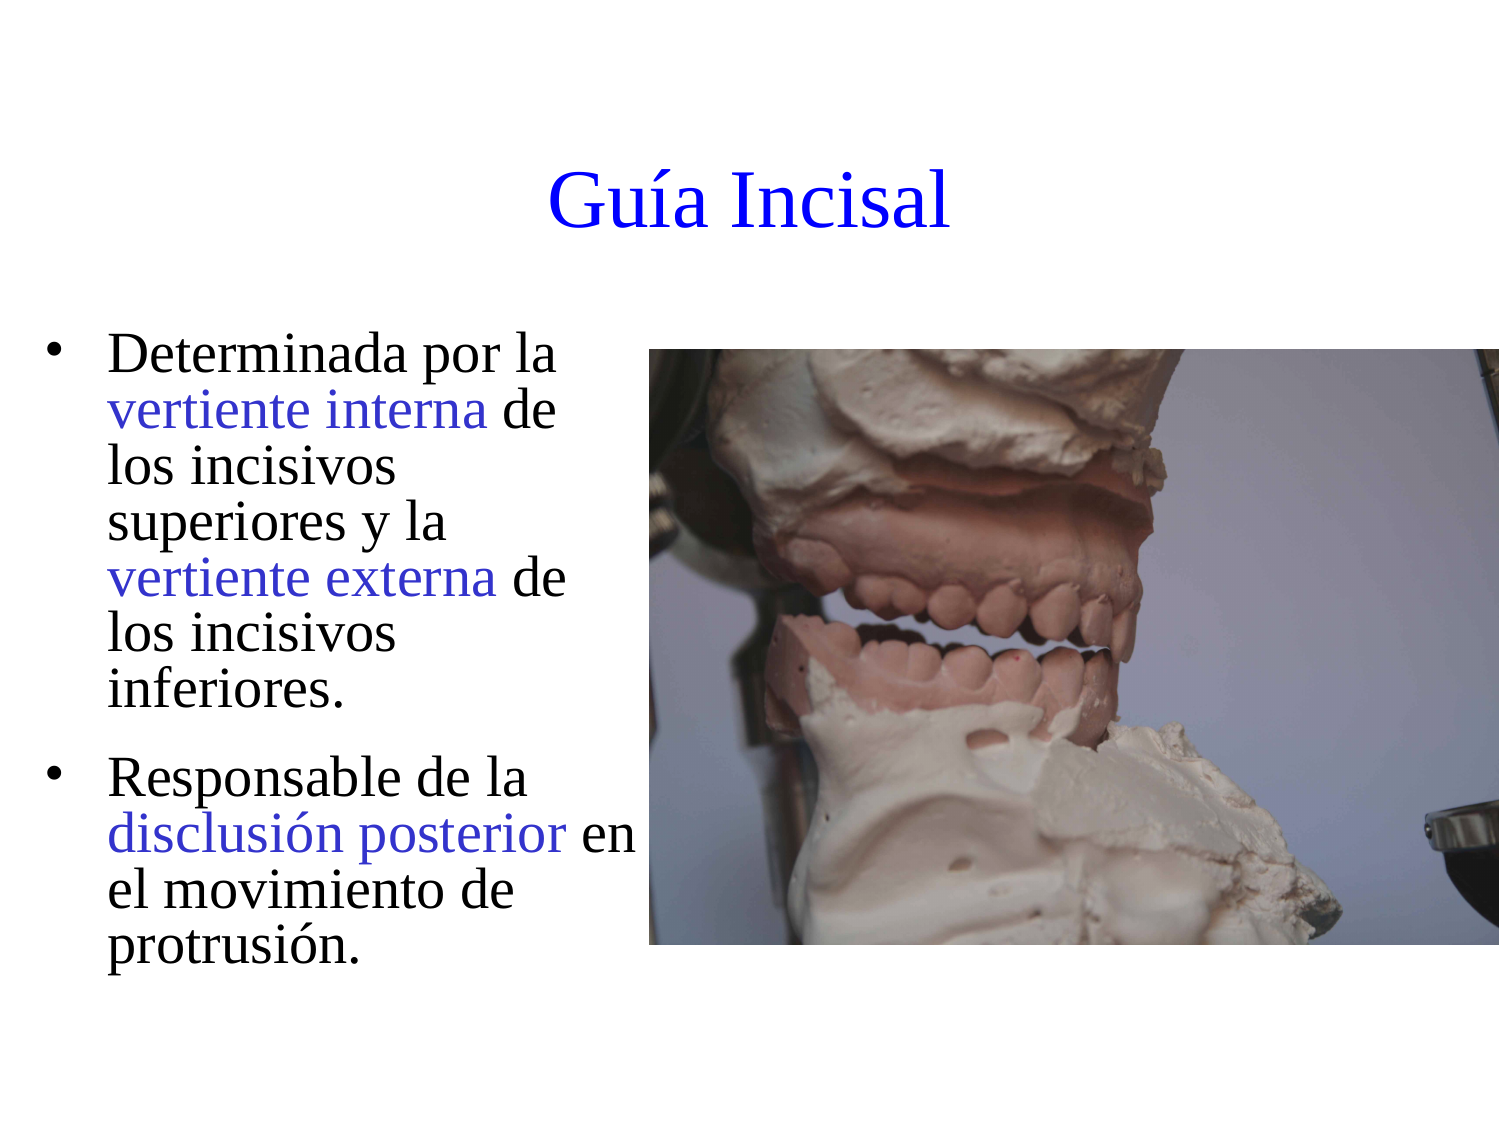

# Guía Incisal
Determinada por la vertiente interna de los incisivos superiores y la vertiente externa de los incisivos inferiores.
Responsable de la disclusión posterior en el movimiento de protrusión.